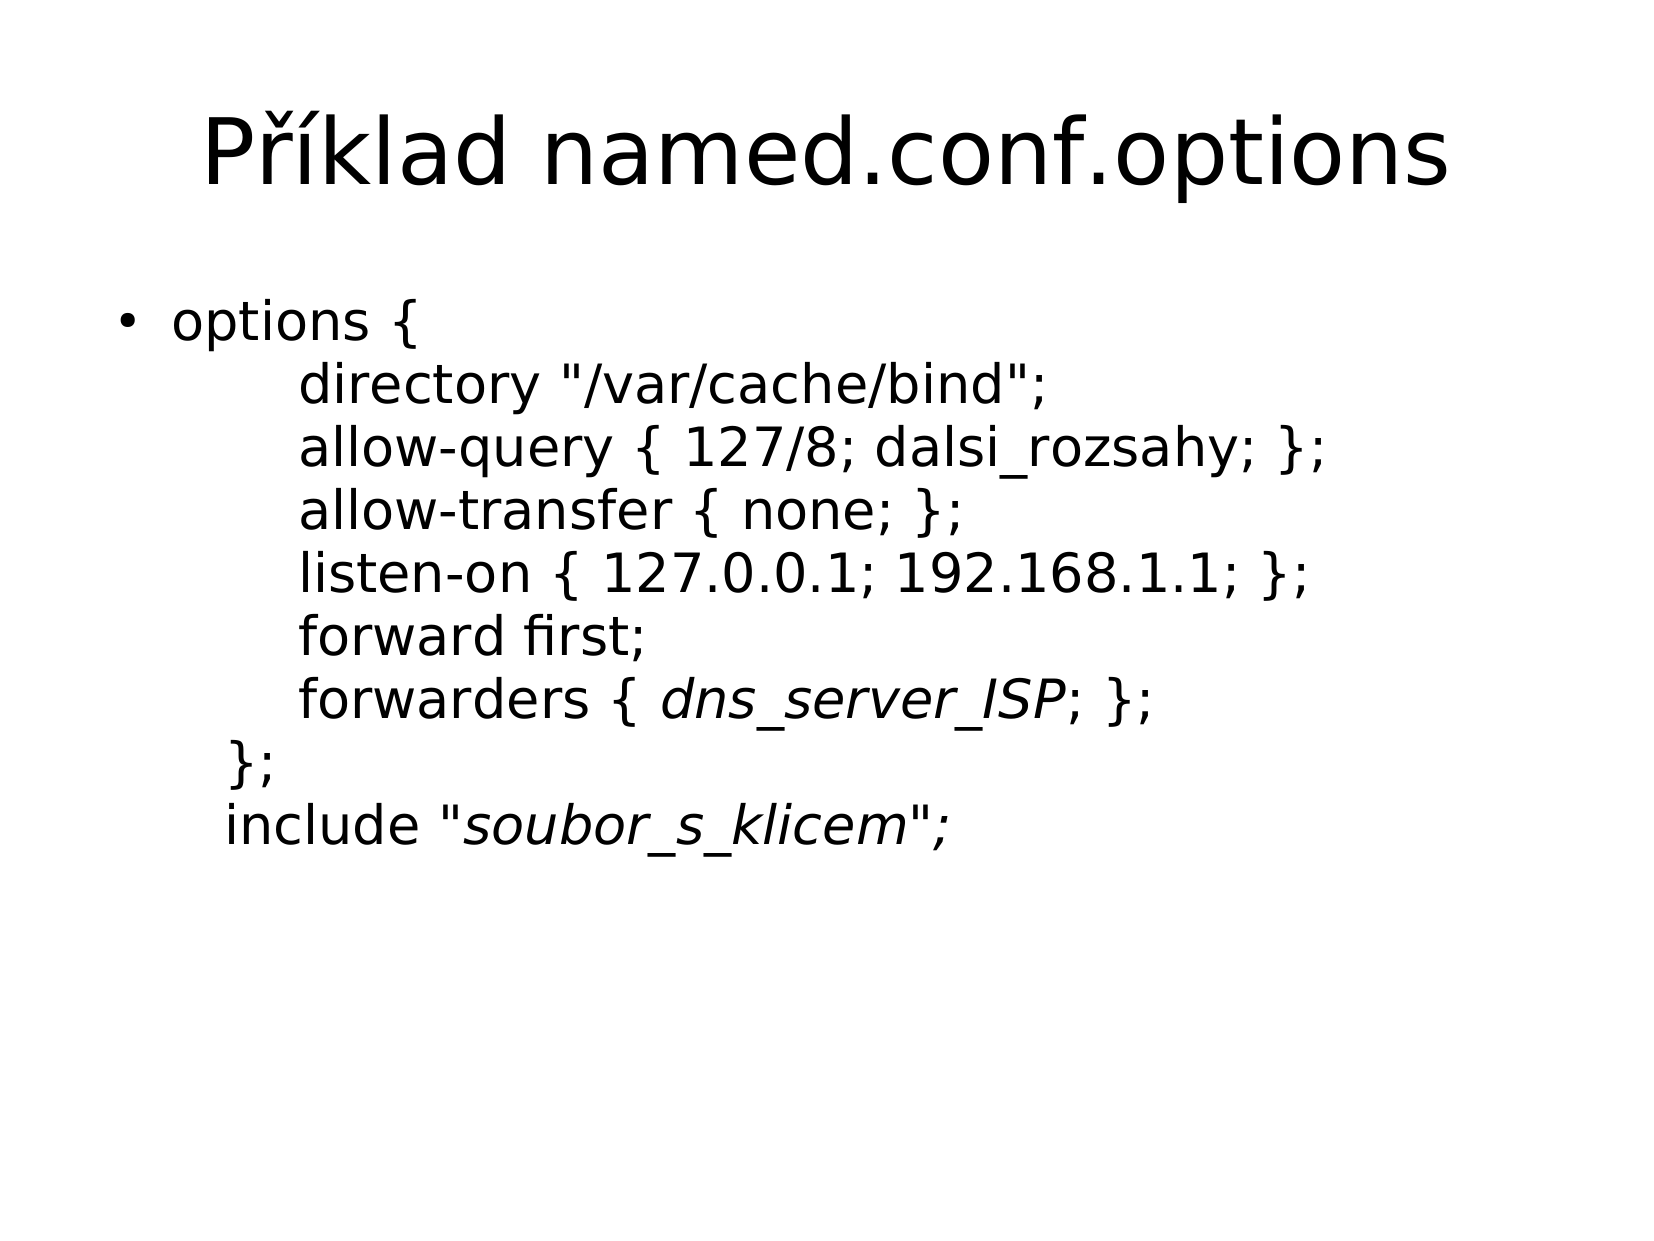

# Příklad named.conf.options
options {
	directory "/var/cache/bind";
	allow-query { 127/8; dalsi_rozsahy; };
	allow-transfer { none; };
	listen-on { 127.0.0.1; 192.168.1.1; };
	forward first;
	forwarders { dns_server_ISP; };
};
include "soubor_s_klicem";